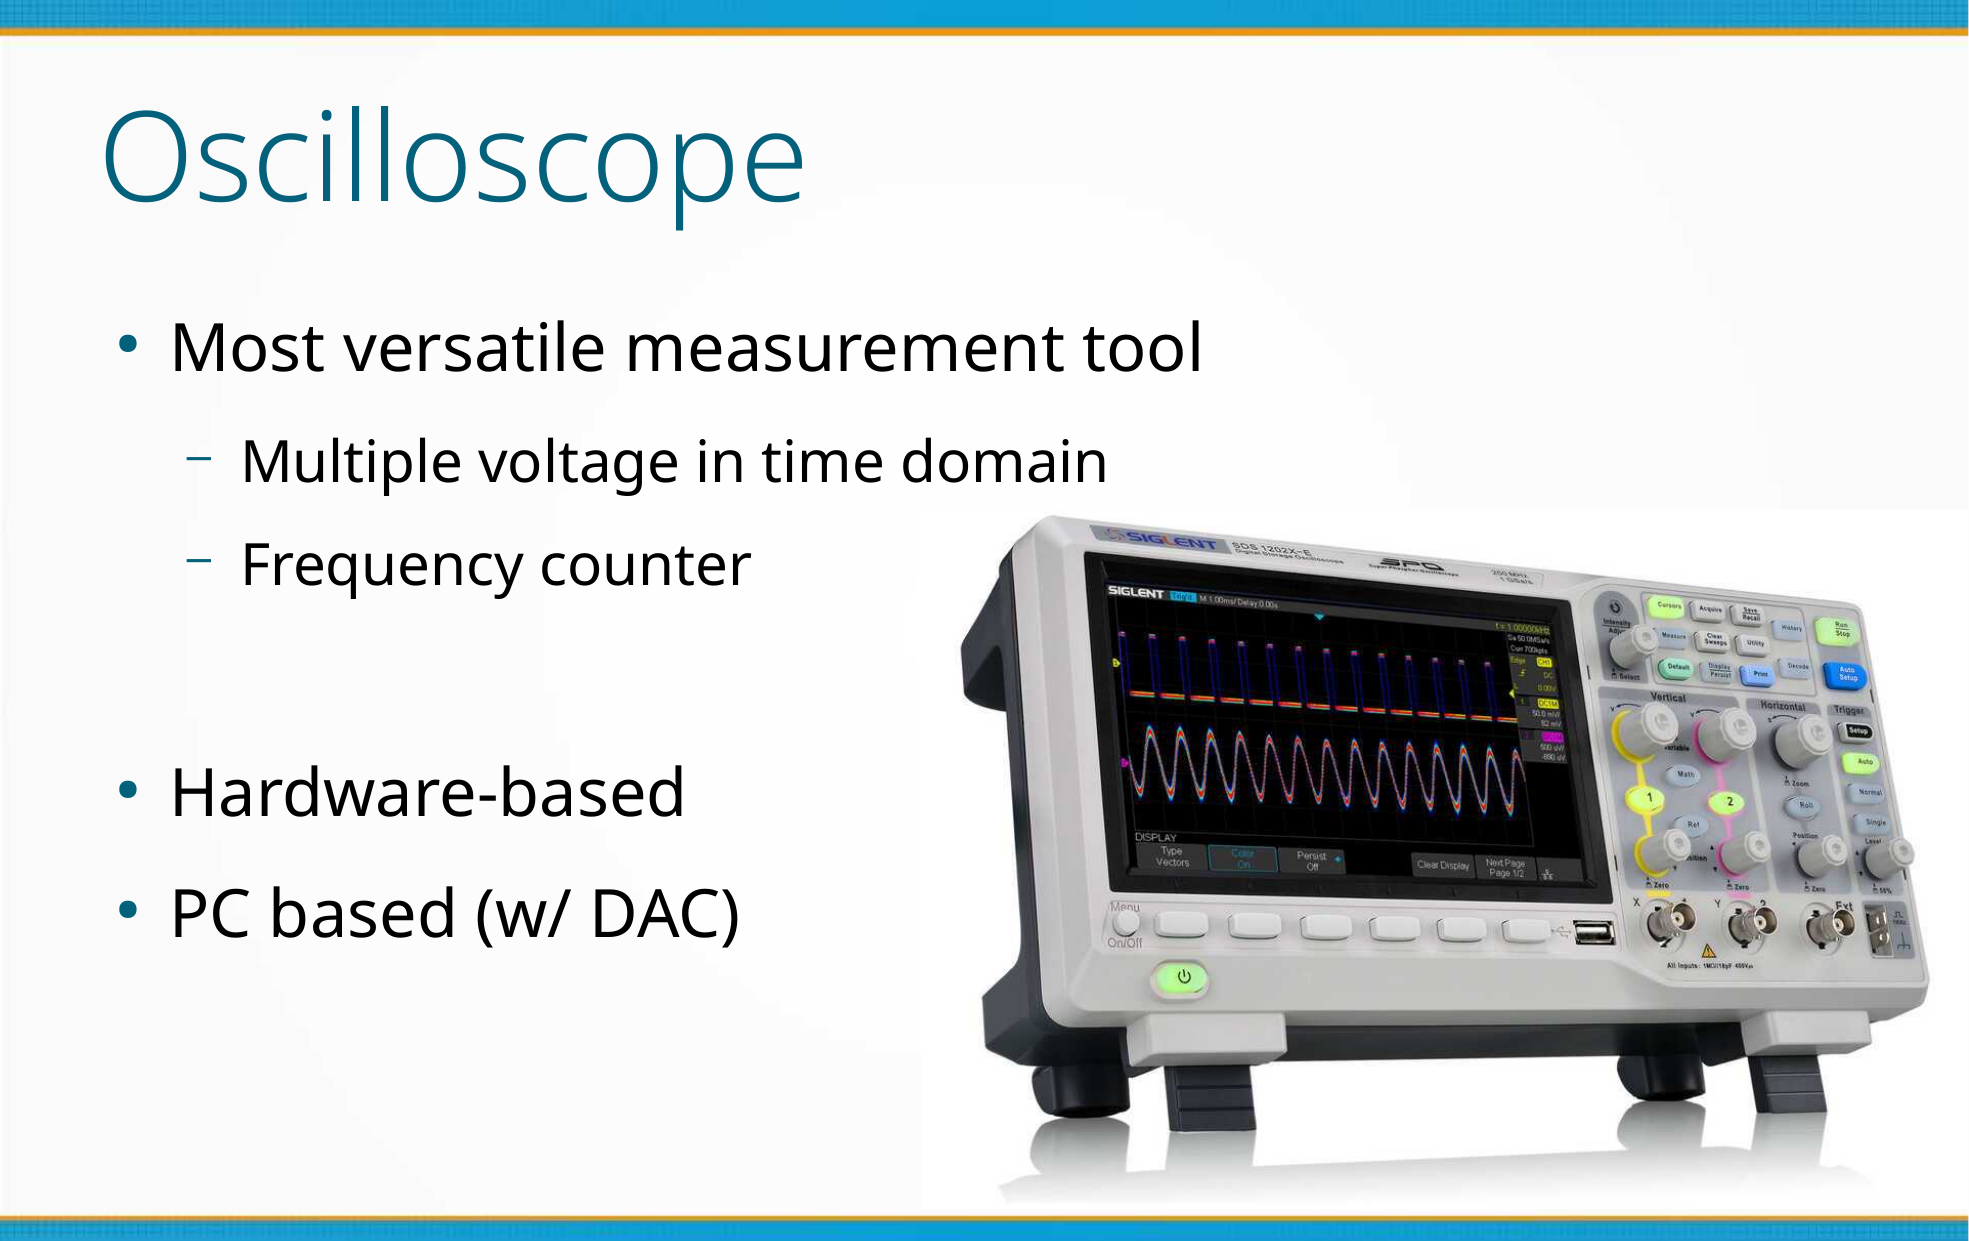

# Oscilloscope
Most versatile measurement tool
Multiple voltage in time domain
Frequency counter
Hardware-based
PC based (w/ DAC)